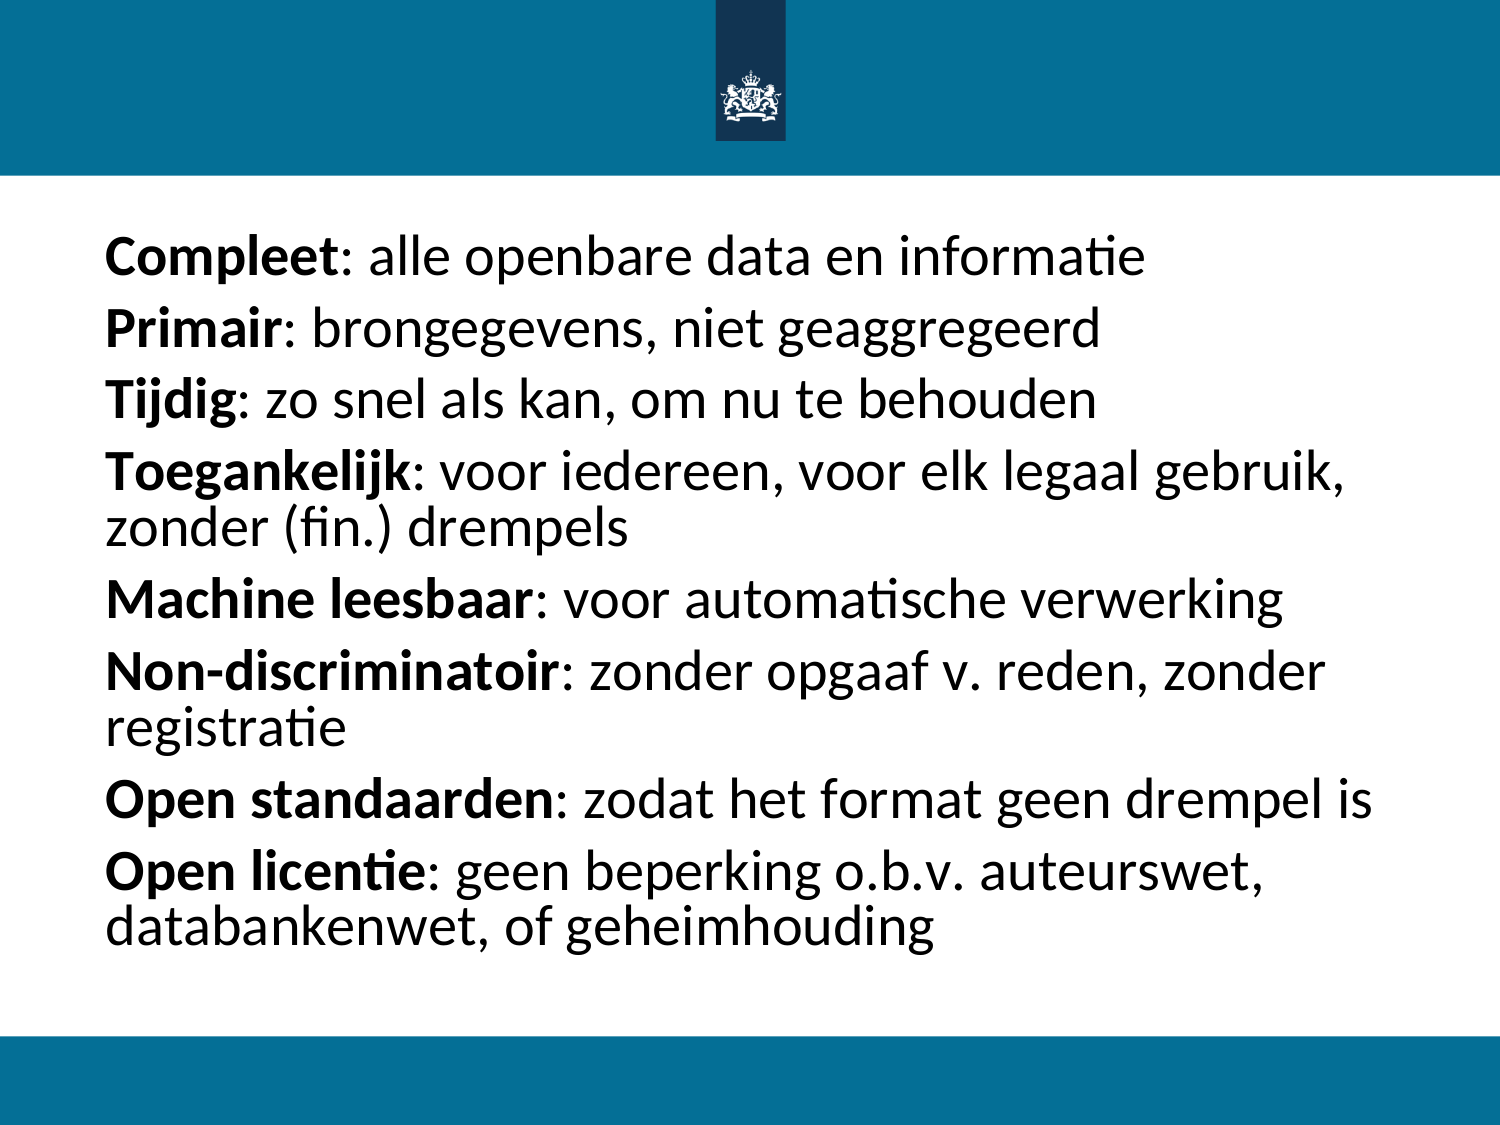

Compleet: alle openbare data en informatie
Primair: brongegevens, niet geaggregeerd
Tijdig: zo snel als kan, om nu te behouden
Toegankelijk: voor iedereen, voor elk legaal gebruik, zonder (fin.) drempels
Machine leesbaar: voor automatische verwerking
Non-discriminatoir: zonder opgaaf v. reden, zonder registratie
Open standaarden: zodat het format geen drempel is
Open licentie: geen beperking o.b.v. auteurswet, databankenwet, of geheimhouding